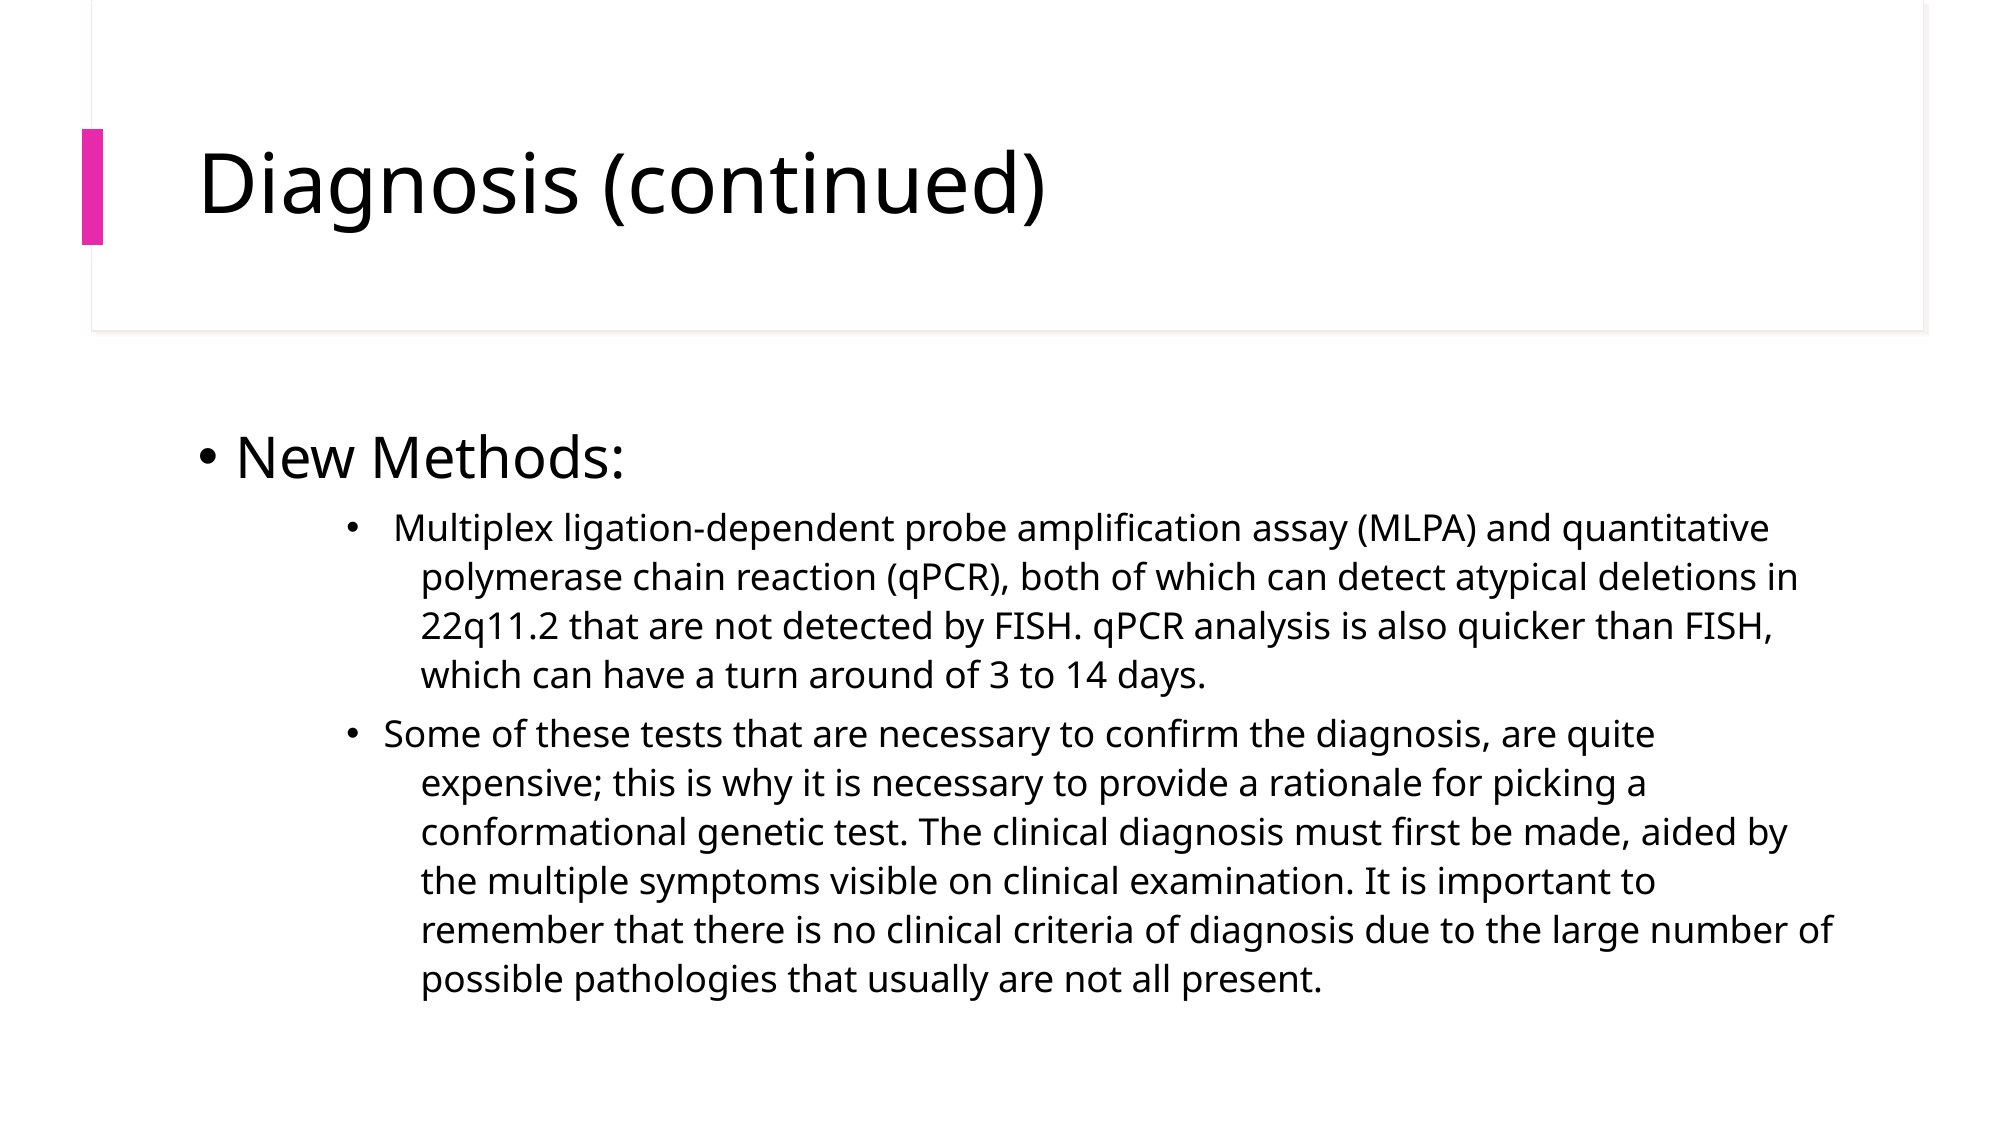

# Diagnosis (continued)
New Methods:
 Multiplex ligation-dependent probe amplification assay (MLPA) and quantitative polymerase chain reaction (qPCR), both of which can detect atypical deletions in 22q11.2 that are not detected by FISH. qPCR analysis is also quicker than FISH, which can have a turn around of 3 to 14 days.
Some of these tests that are necessary to confirm the diagnosis, are quite expensive; this is why it is necessary to provide a rationale for picking a conformational genetic test. The clinical diagnosis must first be made, aided by the multiple symptoms visible on clinical examination. It is important to remember that there is no clinical criteria of diagnosis due to the large number of possible pathologies that usually are not all present.